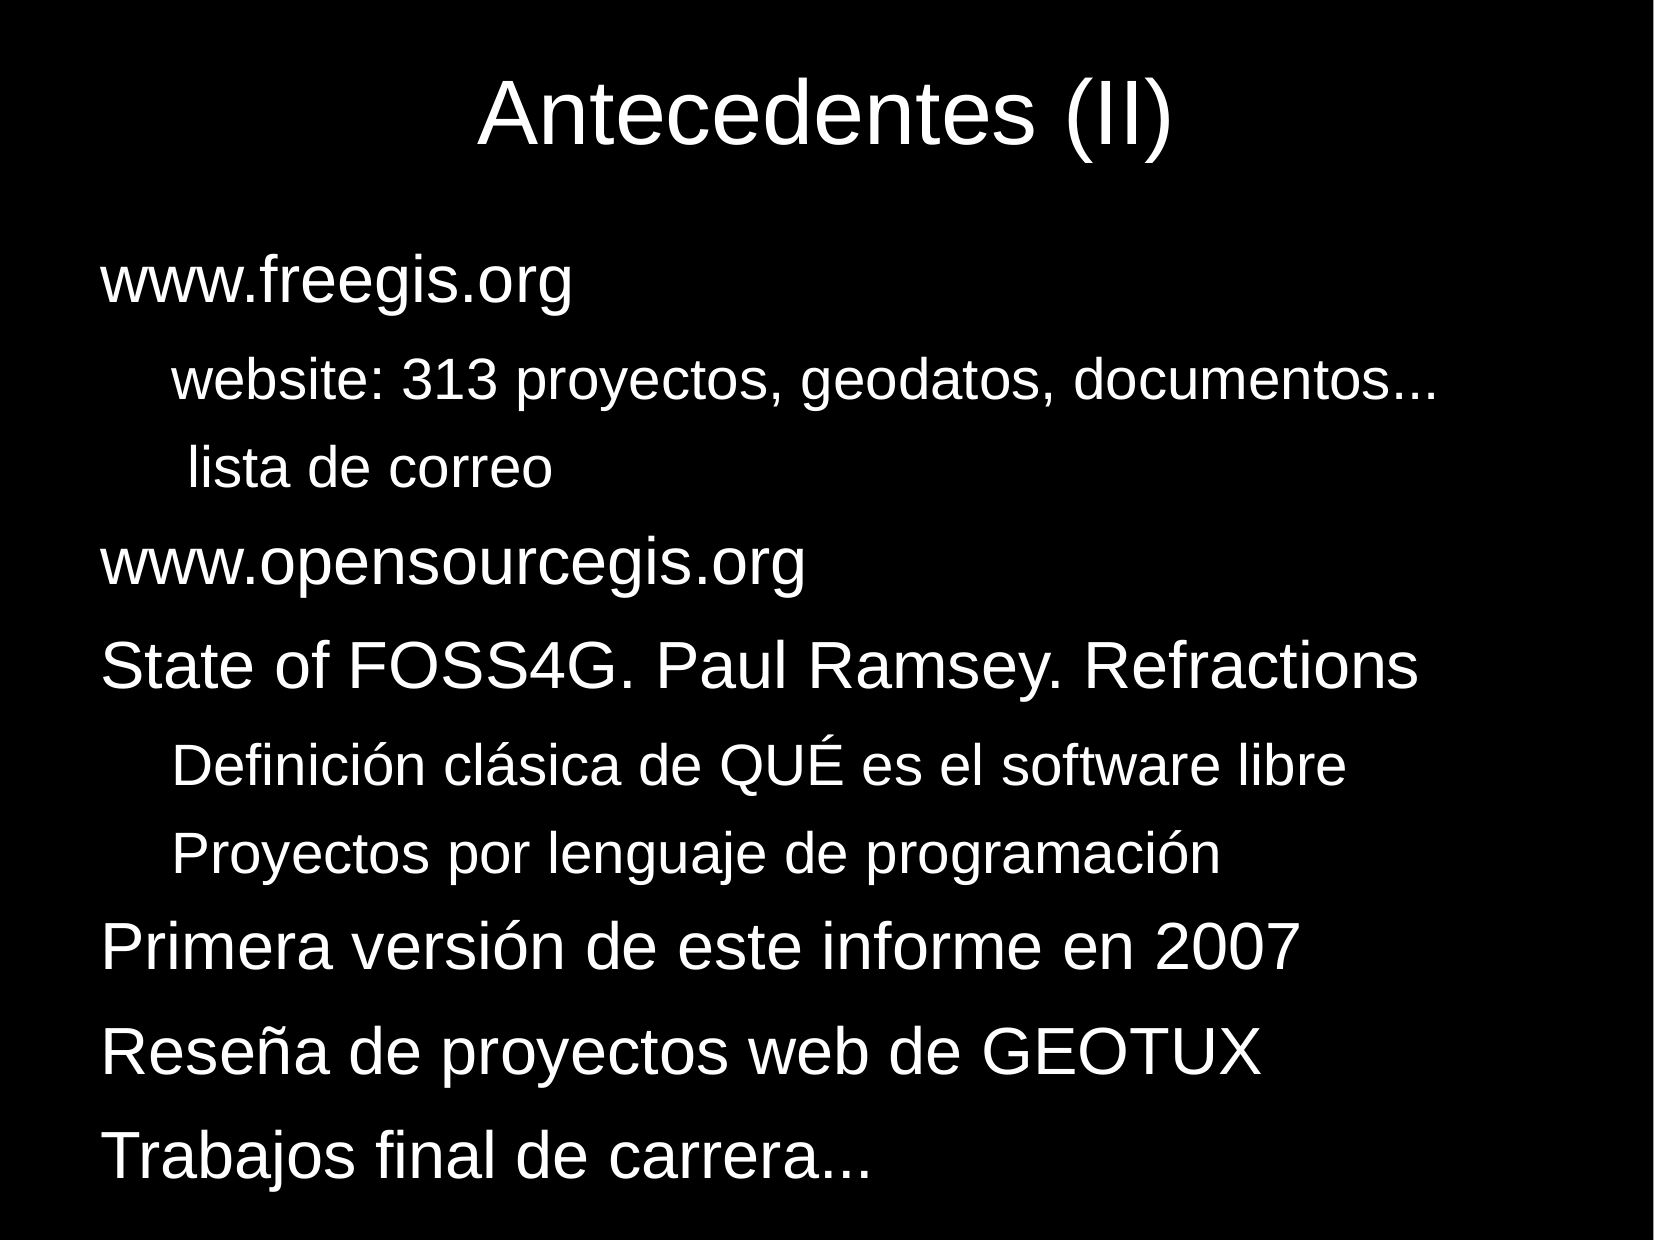

# Antecedentes (II)
www.freegis.org
website: 313 proyectos, geodatos, documentos...
 lista de correo
www.opensourcegis.org
State of FOSS4G. Paul Ramsey. Refractions
Definición clásica de QUÉ es el software libre
Proyectos por lenguaje de programación
Primera versión de este informe en 2007
Reseña de proyectos web de GEOTUX
Trabajos final de carrera...